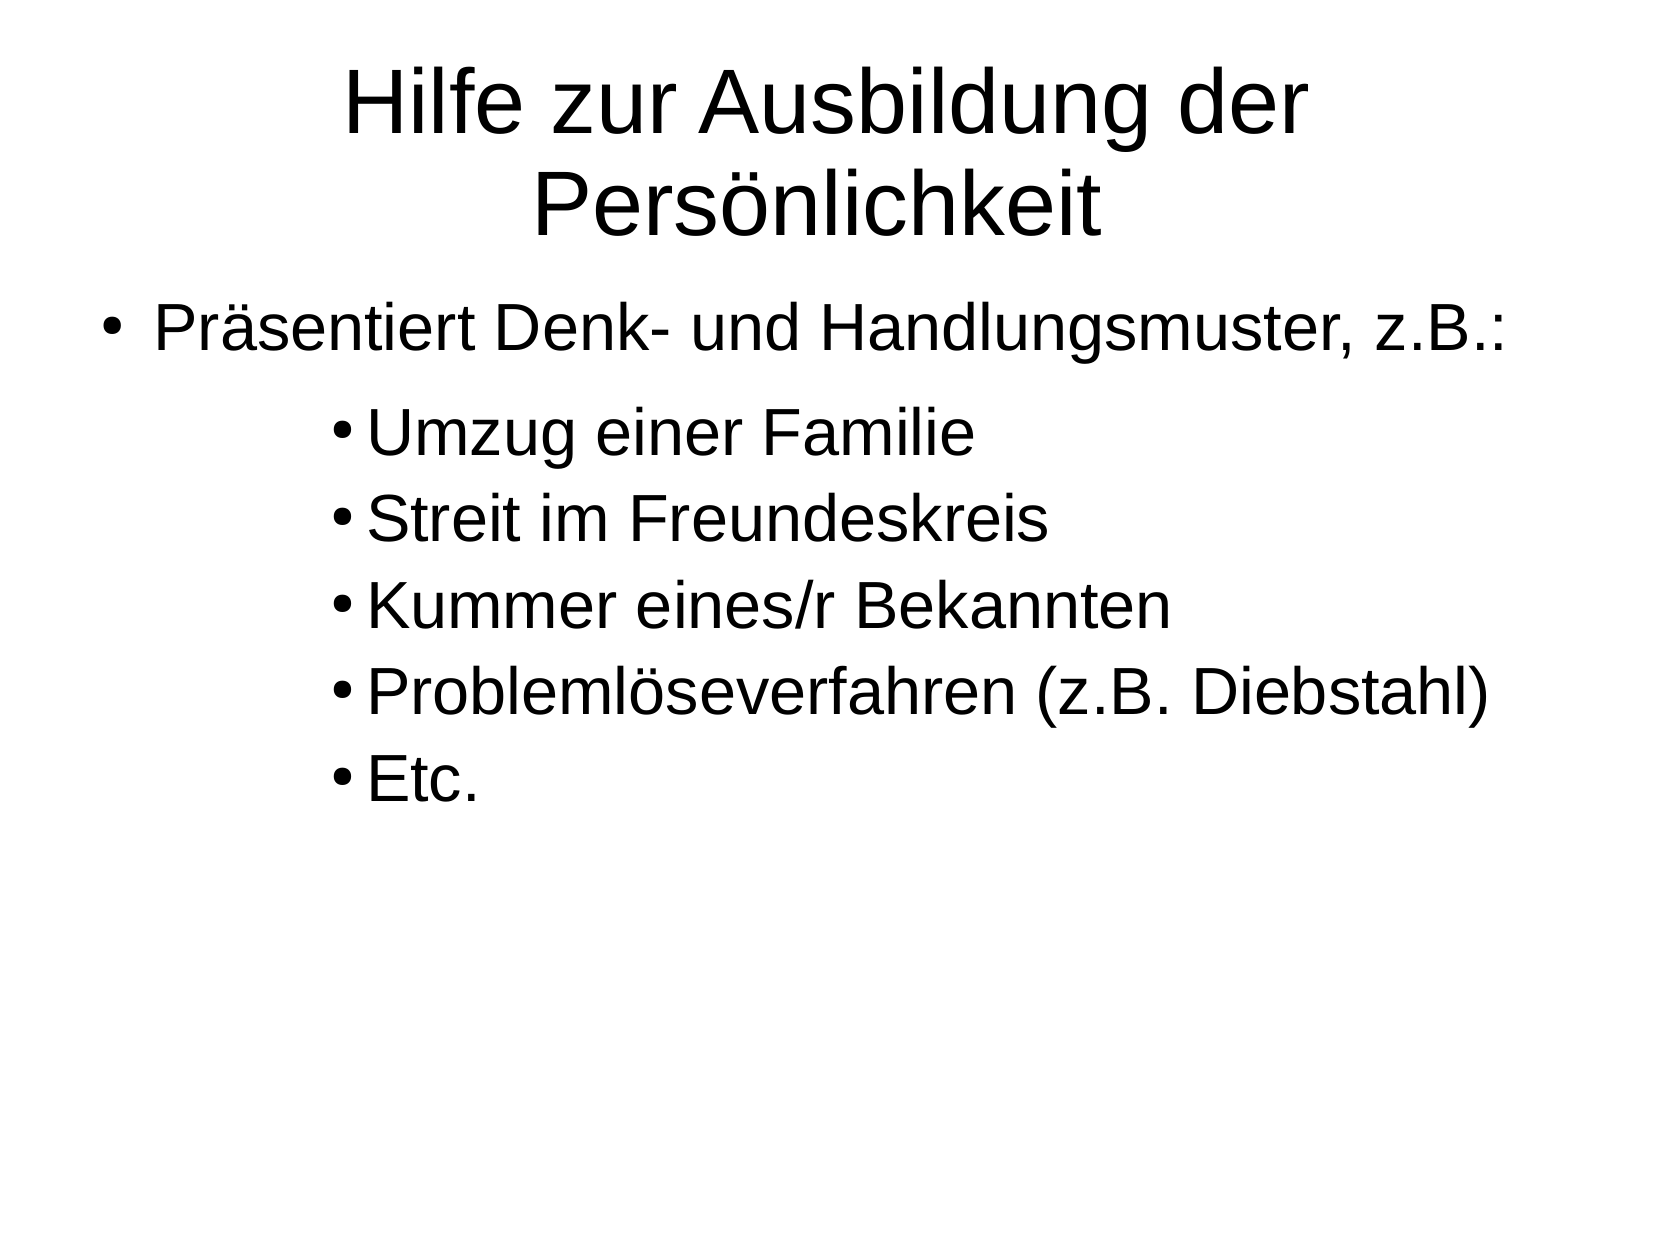

# Hilfe zur Ausbildung der Persönlichkeit
Präsentiert Denk- und Handlungsmuster, z.B.:
Umzug einer Familie
Streit im Freundeskreis
Kummer eines/r Bekannten
Problemlöseverfahren (z.B. Diebstahl)
Etc.